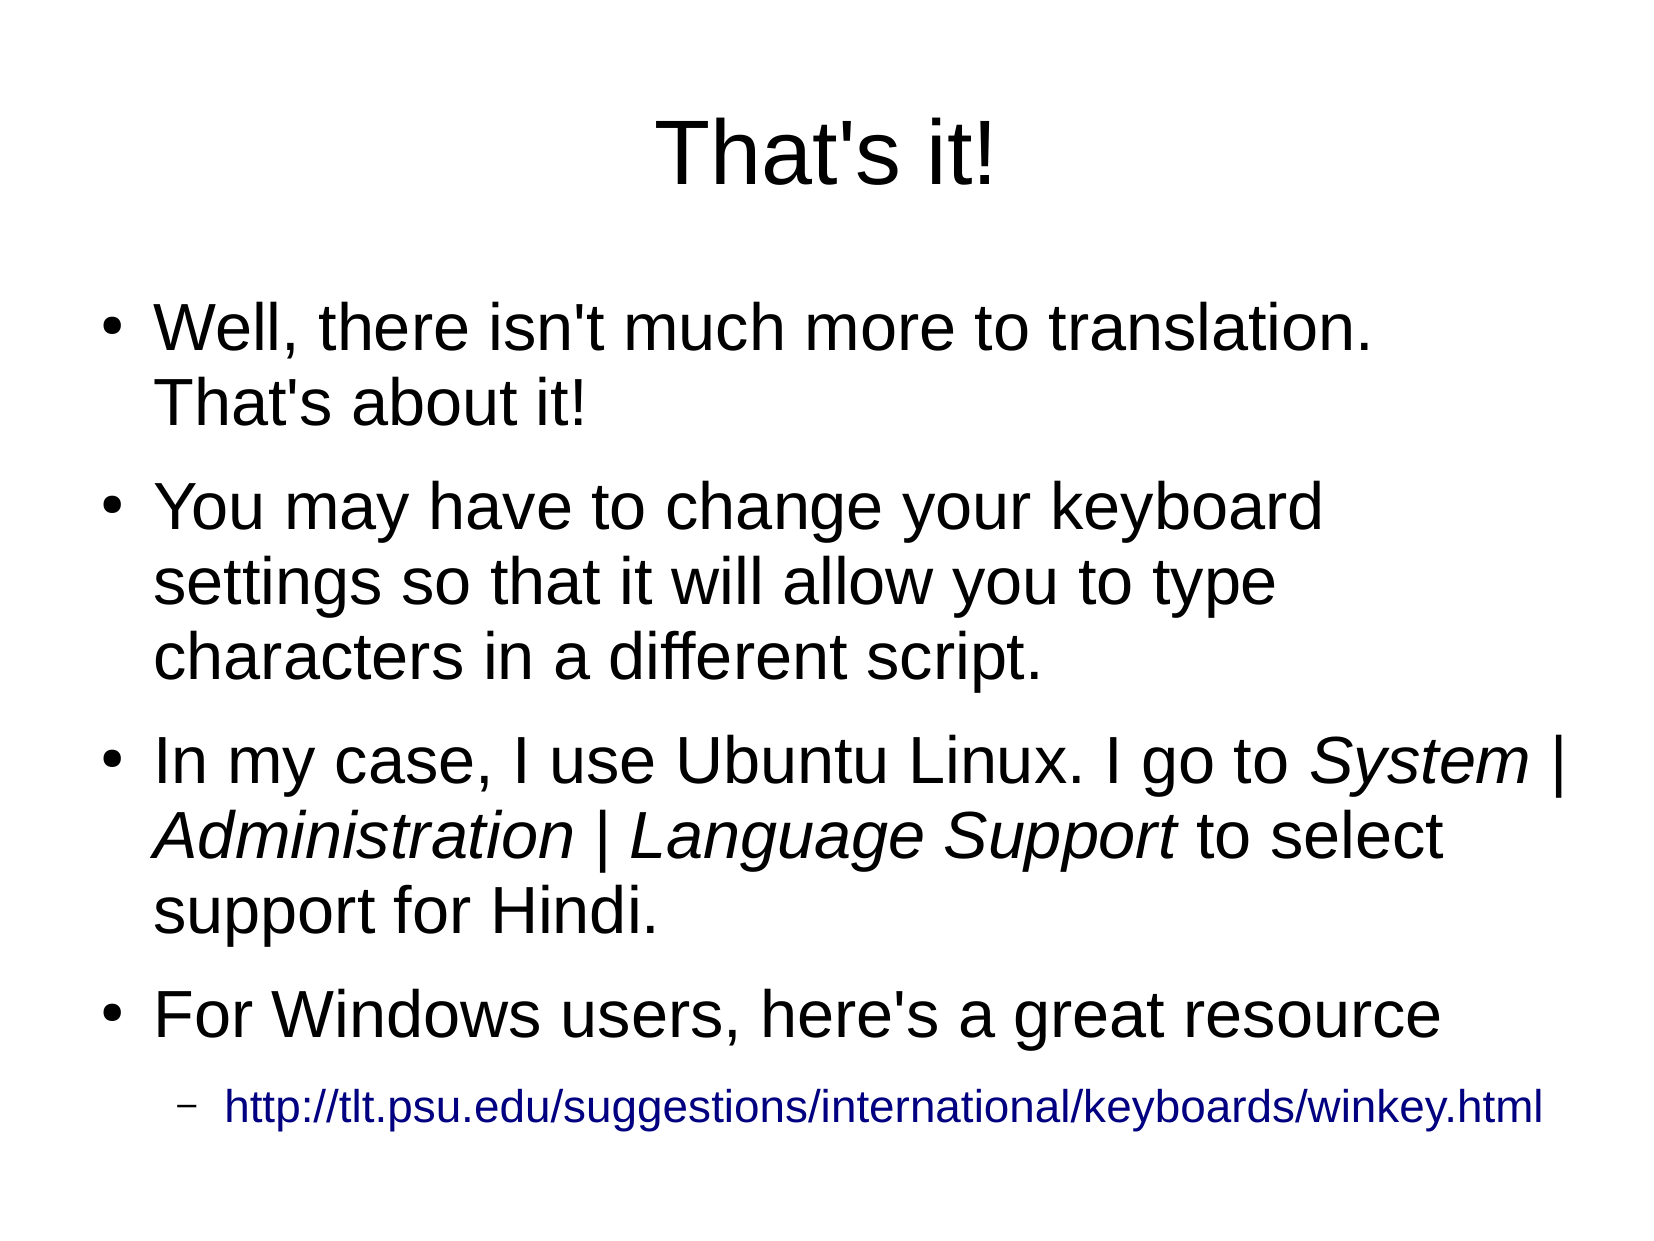

# That's it!
Well, there isn't much more to translation. That's about it!
You may have to change your keyboard settings so that it will allow you to type characters in a different script.
In my case, I use Ubuntu Linux. I go to System | Administration | Language Support to select support for Hindi.
For Windows users, here's a great resource
http://tlt.psu.edu/suggestions/international/keyboards/winkey.html